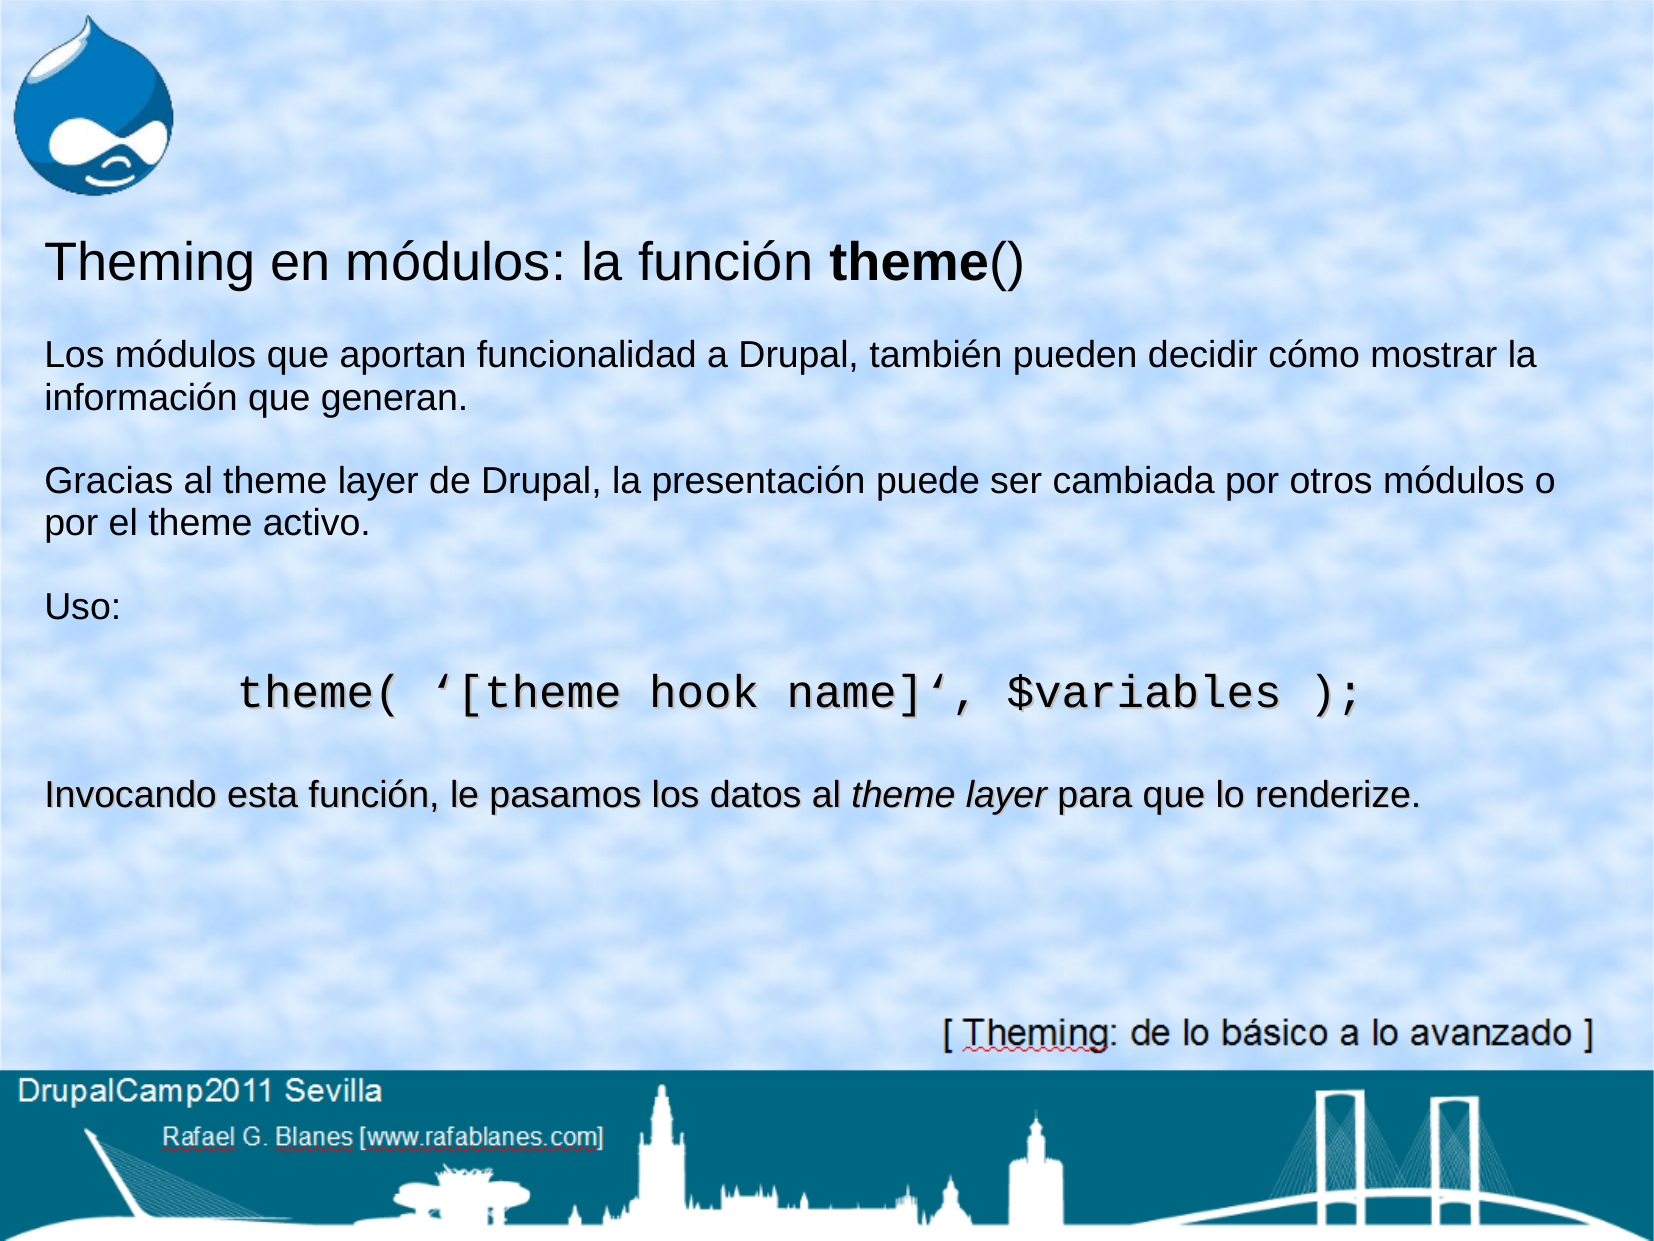

Theming en módulos: la función theme()
Los módulos que aportan funcionalidad a Drupal, también pueden decidir cómo mostrar la información que generan.
Gracias al theme layer de Drupal, la presentación puede ser cambiada por otros módulos o por el theme activo.
Uso:
theme( ‘[theme hook name]‘, $variables );
Invocando esta función, le pasamos los datos al theme layer para que lo renderize.